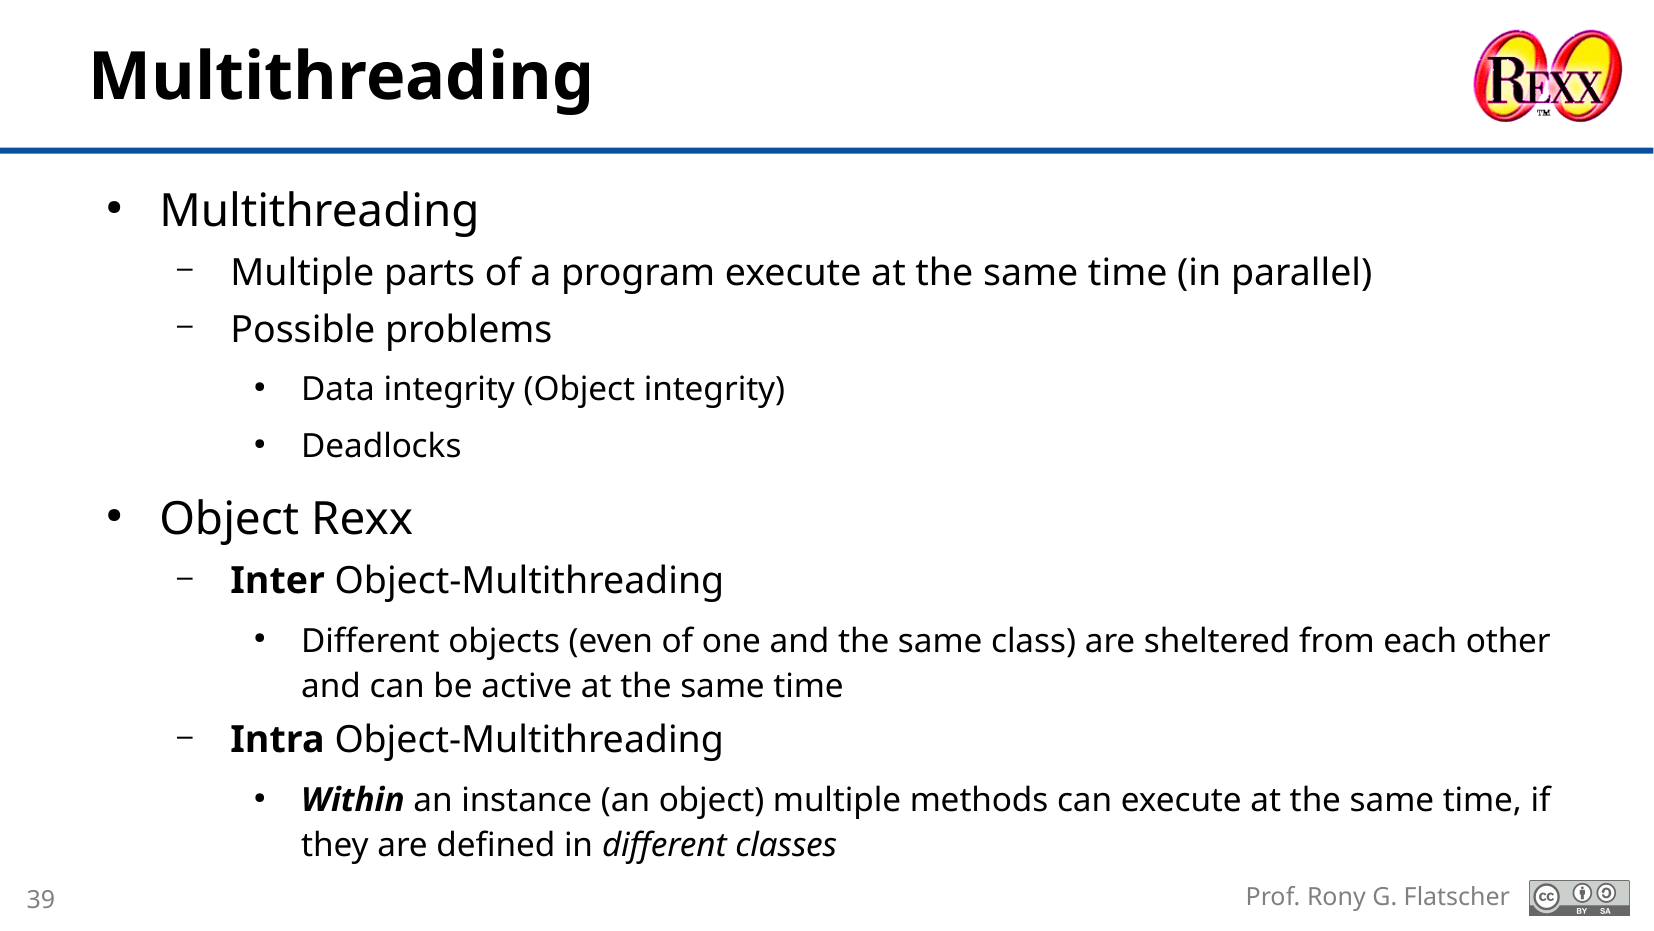

# Multithreading
Multithreading
Multiple parts of a program execute at the same time (in parallel)
Possible problems
Data integrity (Object integrity)
Deadlocks
Object Rexx
Inter Object-Multithreading
Different objects (even of one and the same class) are sheltered from each other and can be active at the same time
Intra Object-Multithreading
Within an instance (an object) multiple methods can execute at the same time, if they are defined in different classes